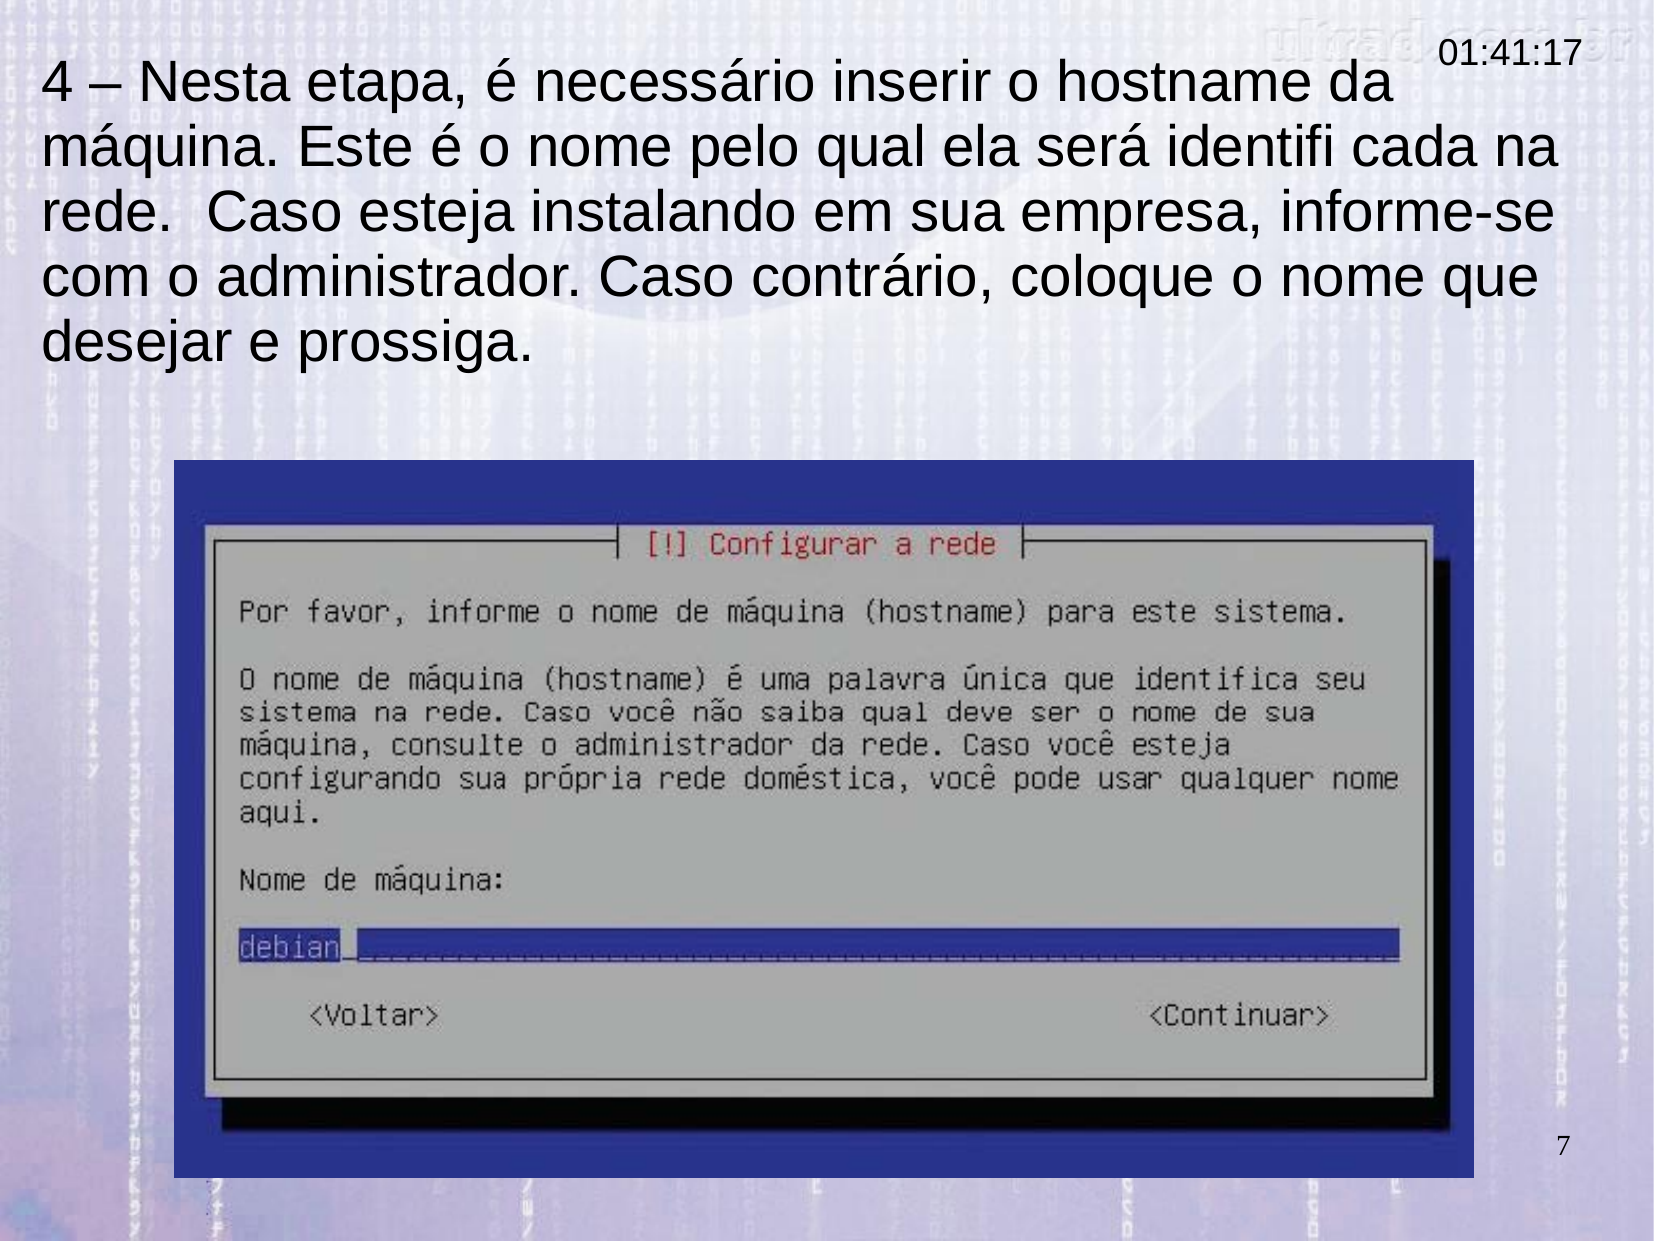

02:59:56
4 – Nesta etapa, é necessário inserir o hostname da máquina. Este é o nome pelo qual ela será identifi cada na rede. Caso esteja instalando em sua empresa, informe-se com o administrador. Caso contrário, coloque o nome que desejar e prossiga.
7